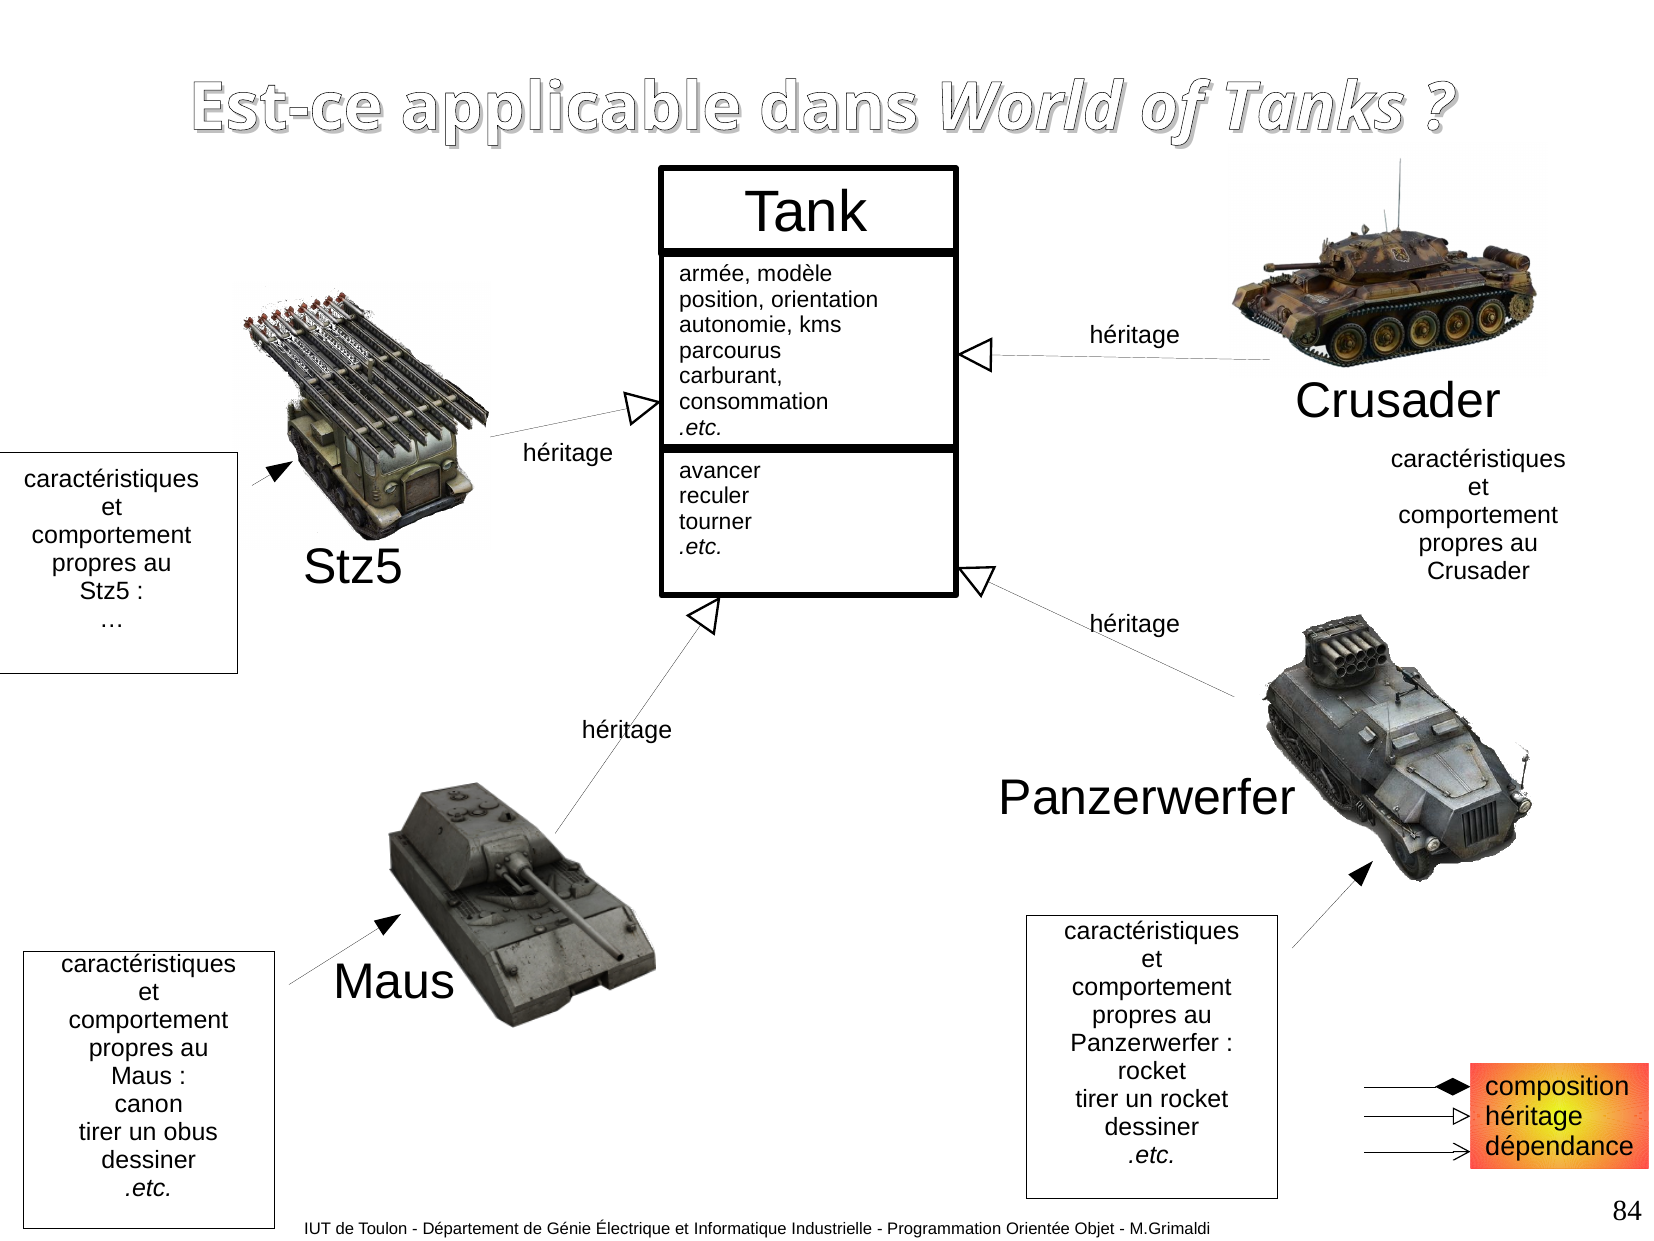

# Est-ce applicable dans World of Tanks ?
Crusader
caractéristiques
et
comportement
propres au
Crusader
 Tank
armée, modèle
position, orientation
autonomie, kms parcourus
carburant, consommation
.etc.
Stz5
caractéristiques
et
comportement
propres au
Stz5 :
…
héritage
héritage
héritage
héritage
avancer
reculer
tourner
.etc.
Panzerwerfer
caractéristiques
et
comportement
propres au
Panzerwerfer :
rocket
tirer un rocket
dessiner
.etc.
Maus
caractéristiques
et
comportement
propres au
Maus :
canon
tirer un obus
dessiner
.etc.
composition
héritage
dépendance